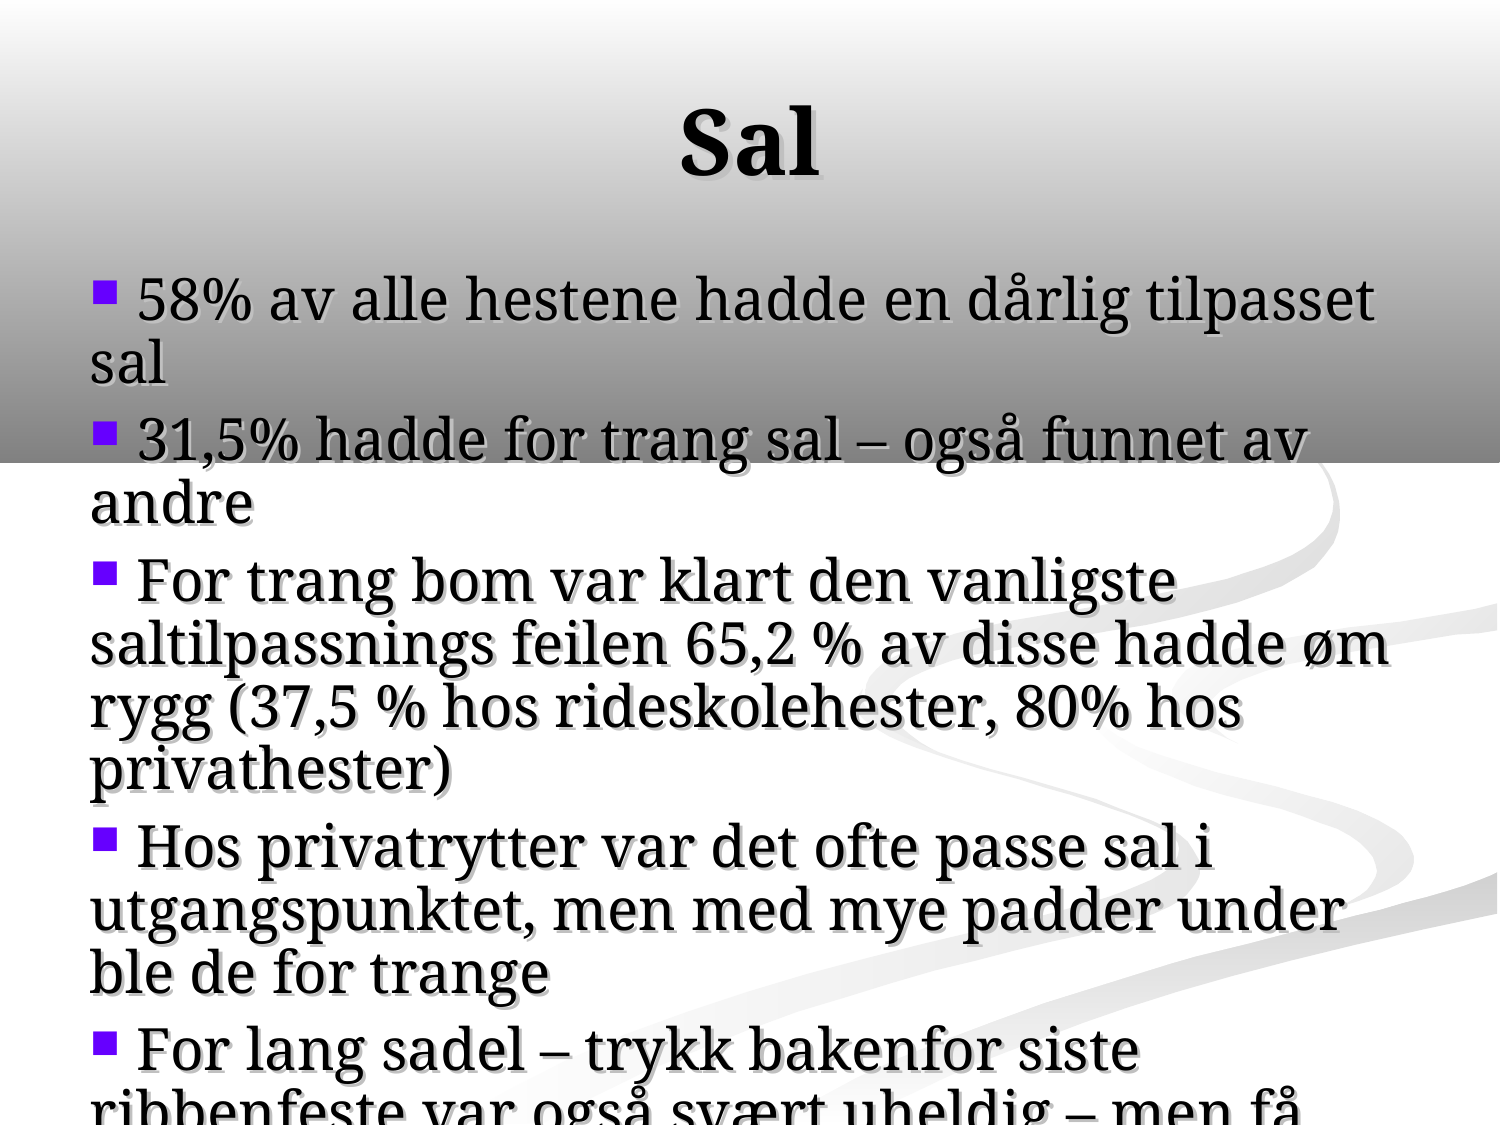

# Sal
 58% av alle hestene hadde en dårlig tilpasset sal
 31,5% hadde for trang sal – også funnet av andre
 For trang bom var klart den vanligste saltilpassnings feilen 65,2 % av disse hadde øm rygg (37,5 % hos rideskolehester, 80% hos privathester)
 Hos privatrytter var det ofte passe sal i utgangspunktet, men med mye padder under ble de for trange
 For lang sadel – trykk bakenfor siste ribbenfeste var også svært uheldig – men få hester hadde dette.